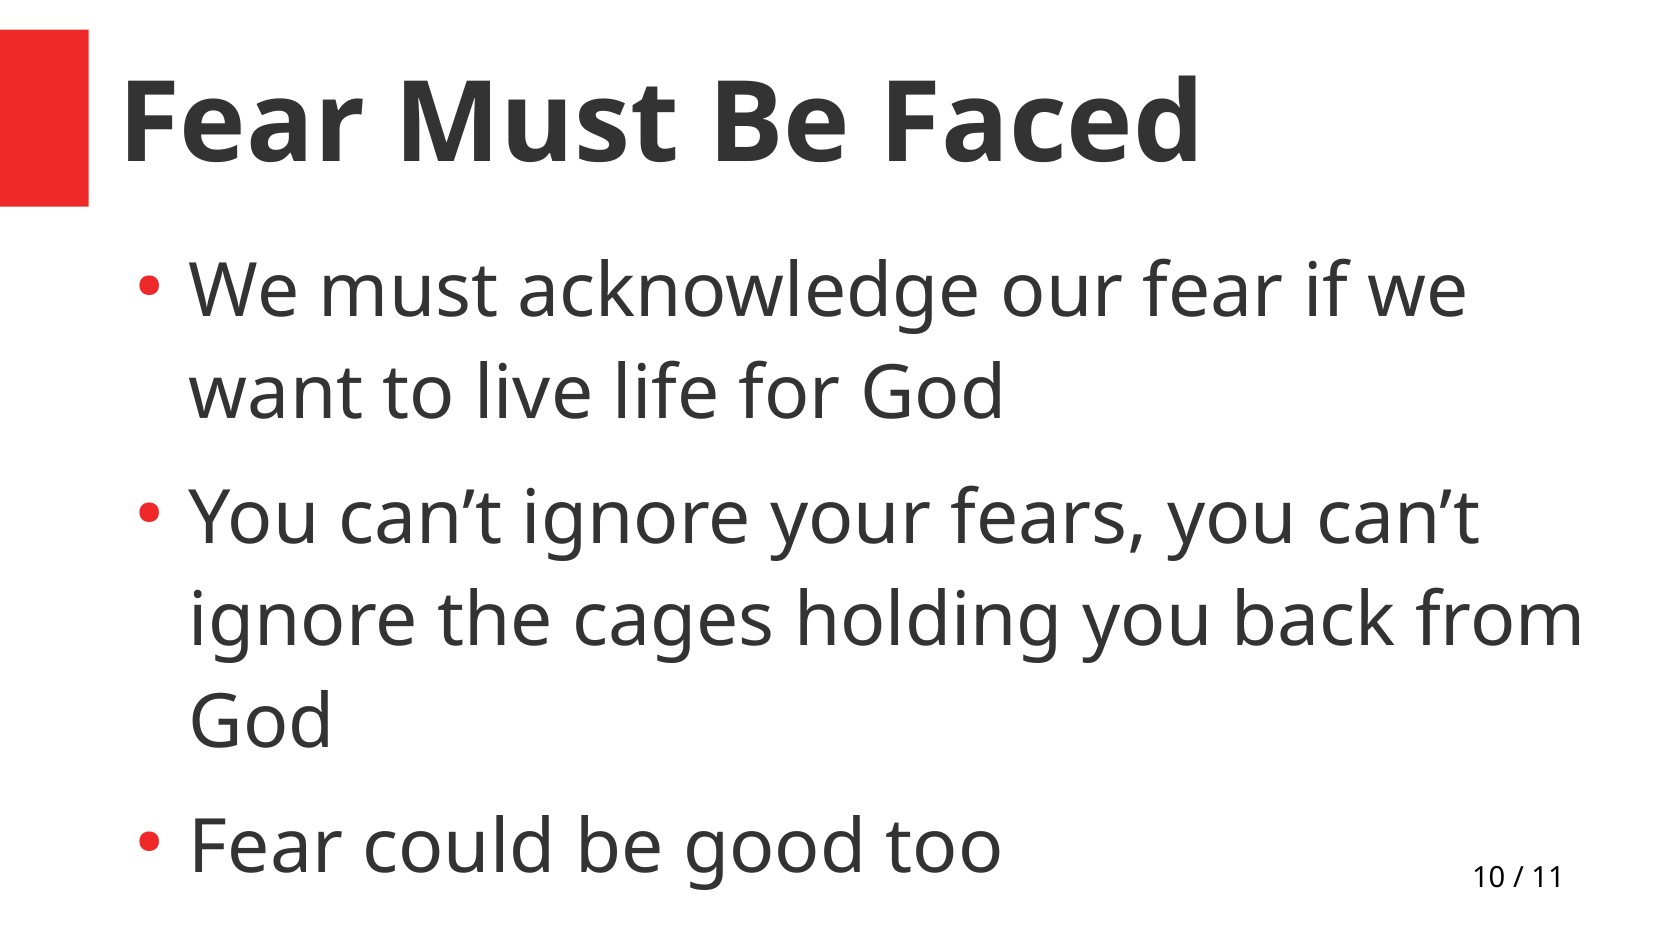

# Fear Must Be Faced
We must acknowledge our fear if we want to live life for God
You can’t ignore your fears, you can’t ignore the cages holding you back from God
Fear could be good too
10